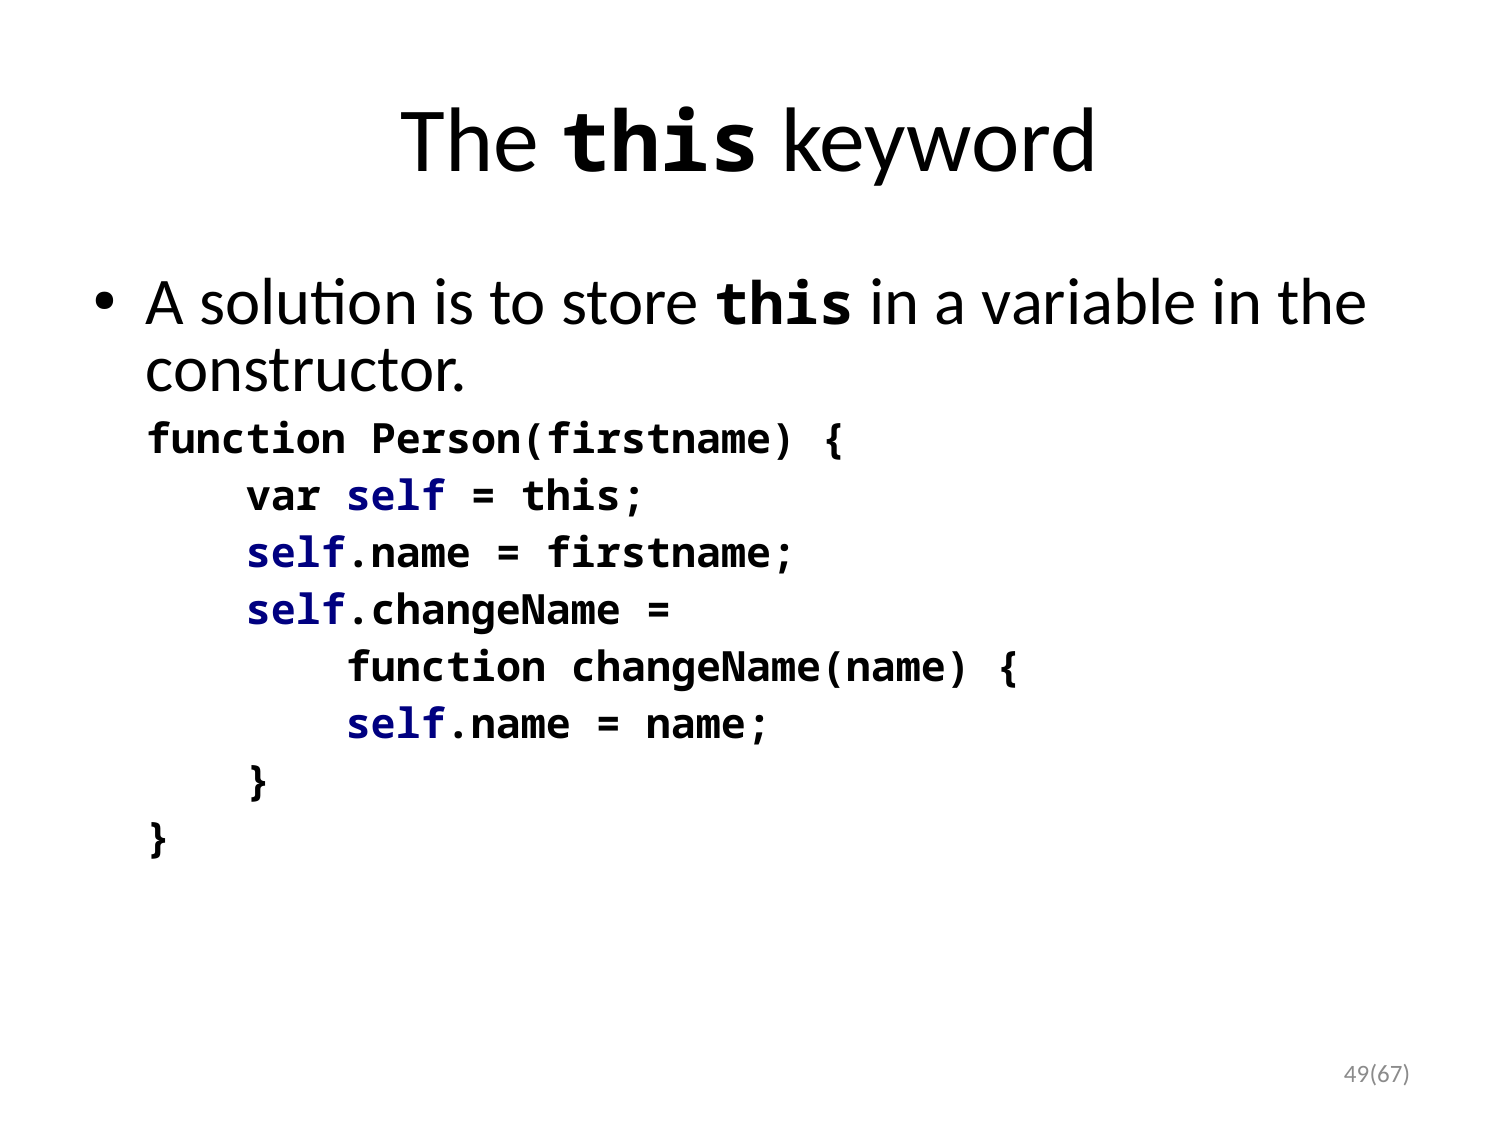

# The this keyword
A solution is to store this in a variable in the constructor.
function Person(firstname) {
 var self = this;
 self.name = firstname;
 self.changeName =
 function changeName(name) {
 self.name = name;
 }
}
49